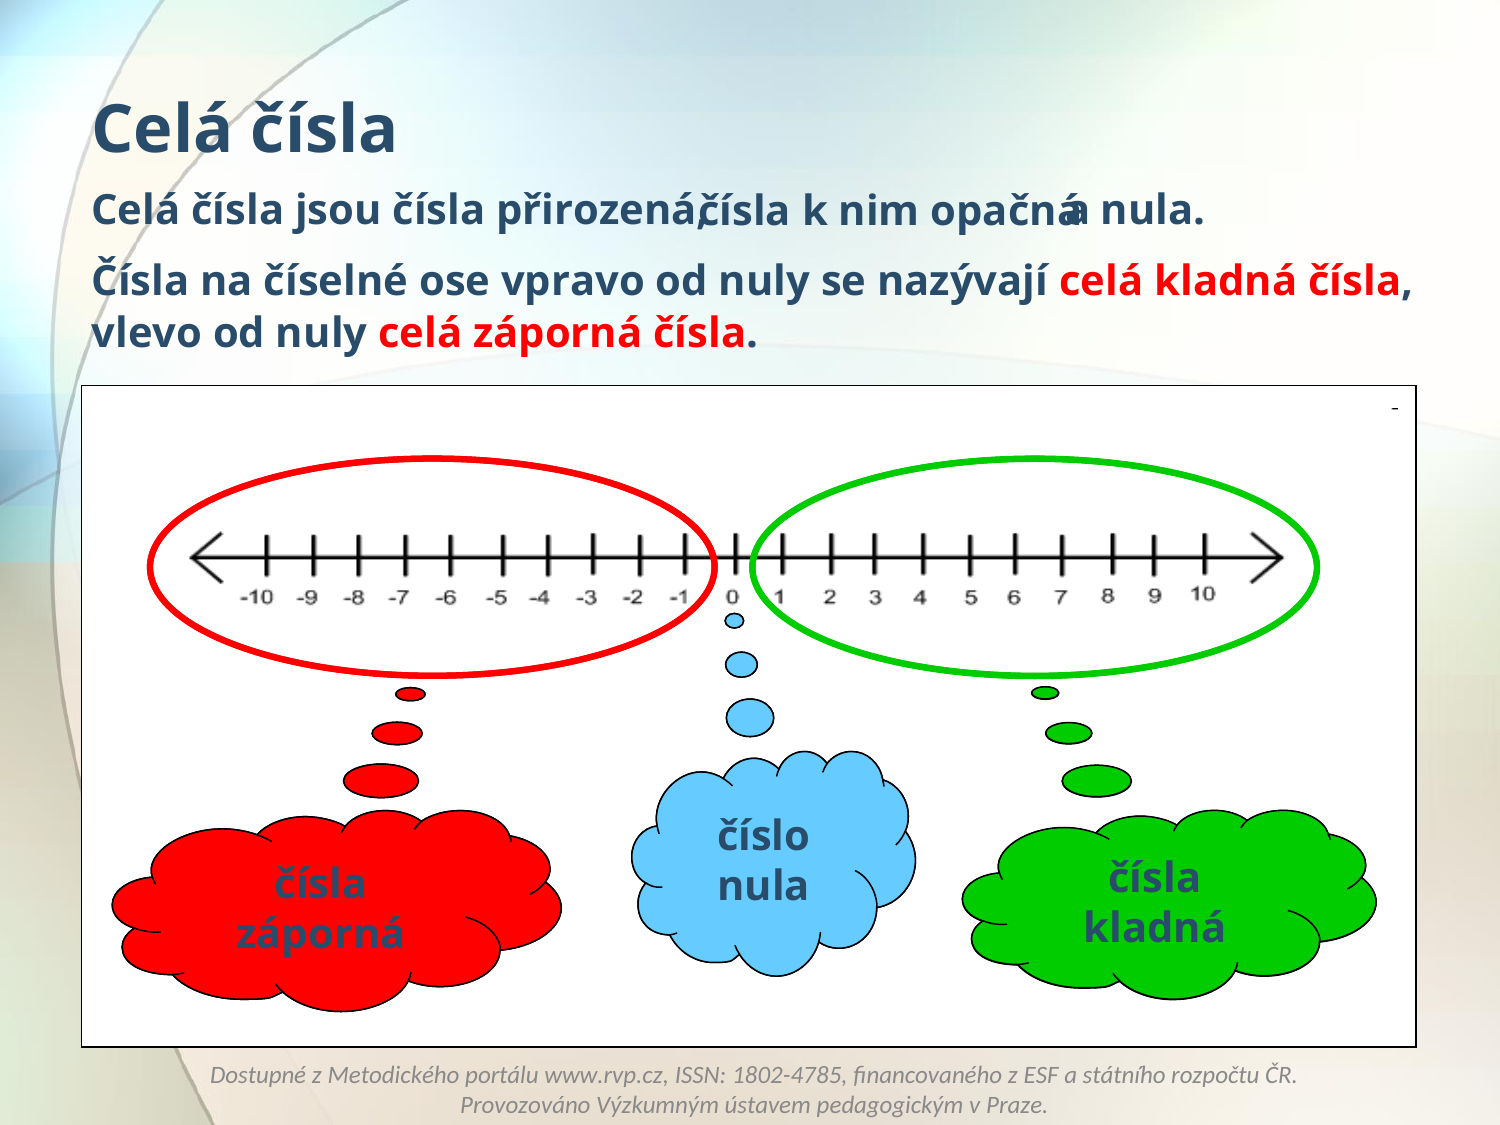

Celá čísla
Celá čísla jsou čísla přirozená,
						 a nula.
				čísla k nim opačná
Čísla na číselné ose vpravo od nuly se nazývají celá kladná čísla,
vlevo od nuly celá záporná čísla.
Číslo nula
číslo nula
čísla kladná
Čísla opačná k přirozeným
čísla záporná
Čísla přirozená